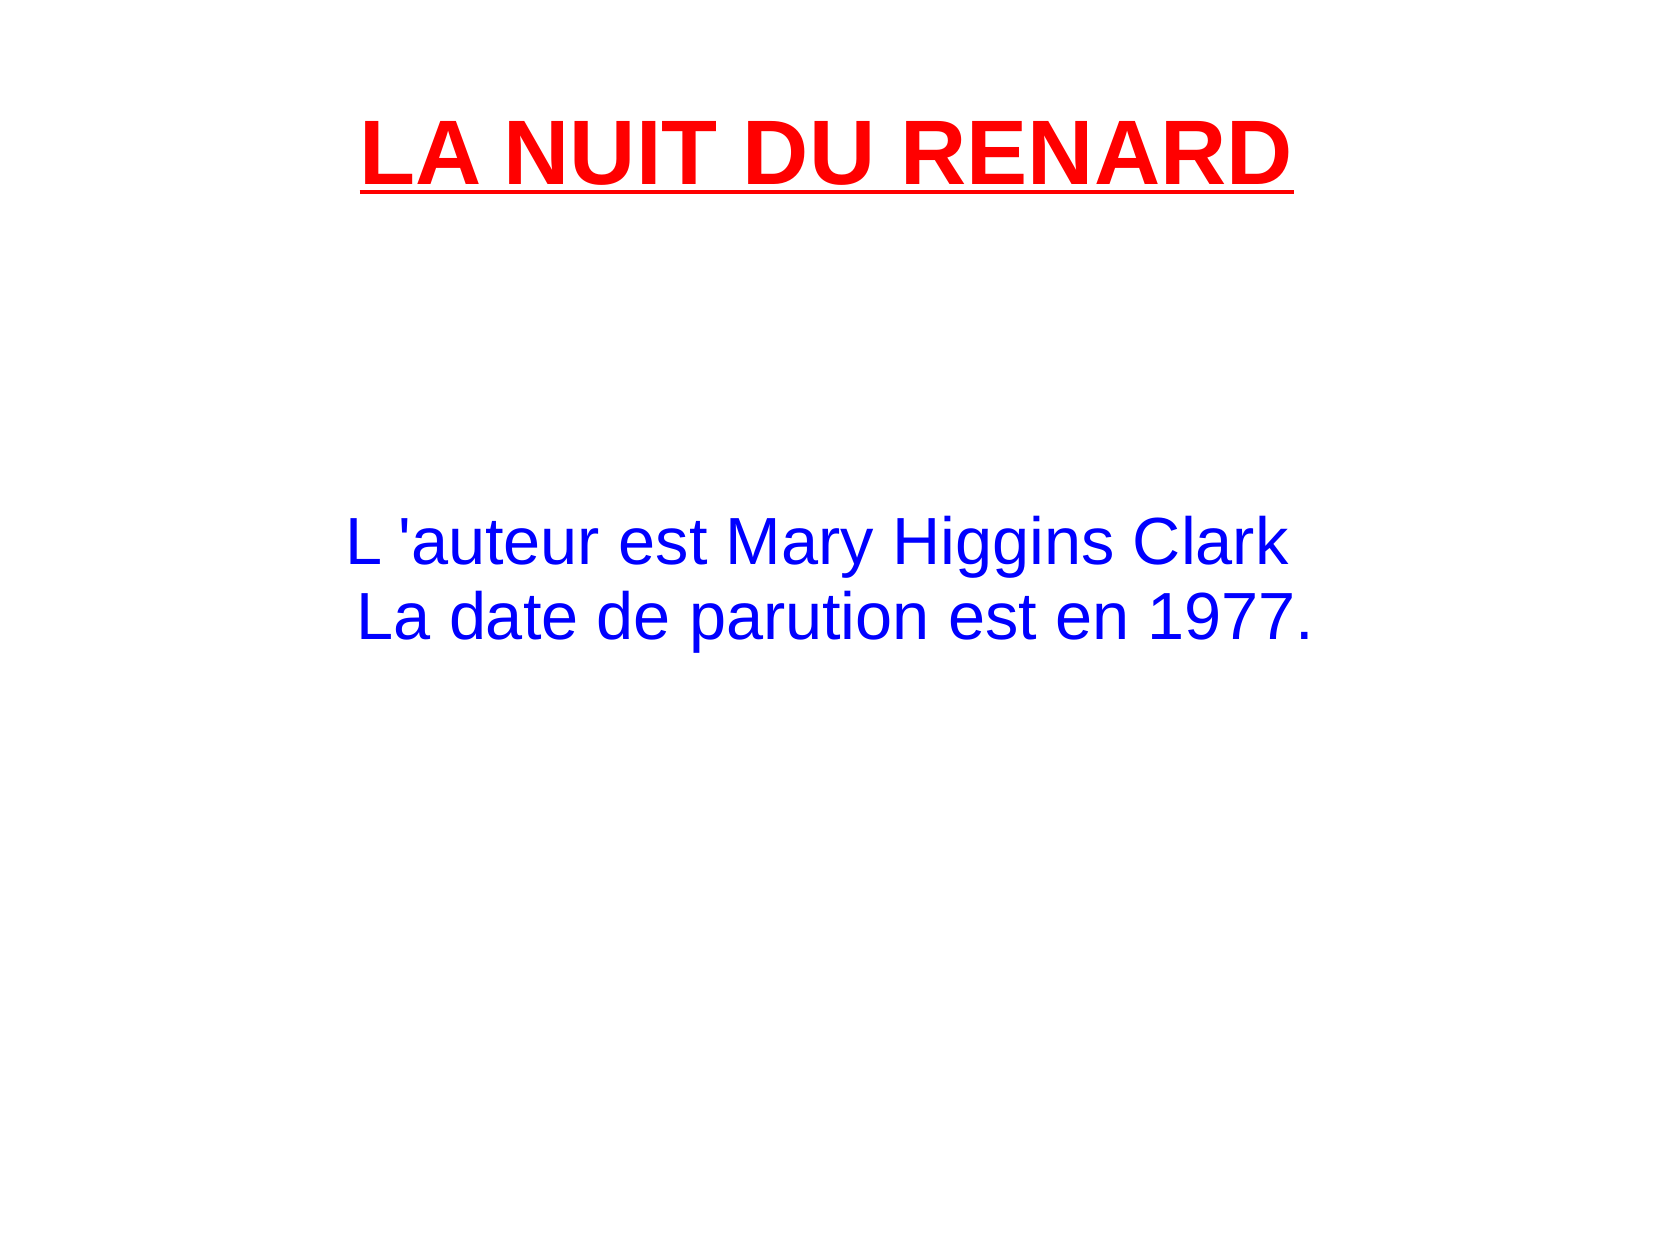

# LA NUIT DU RENARD
L 'auteur est Mary Higgins Clark
 La date de parution est en 1977.